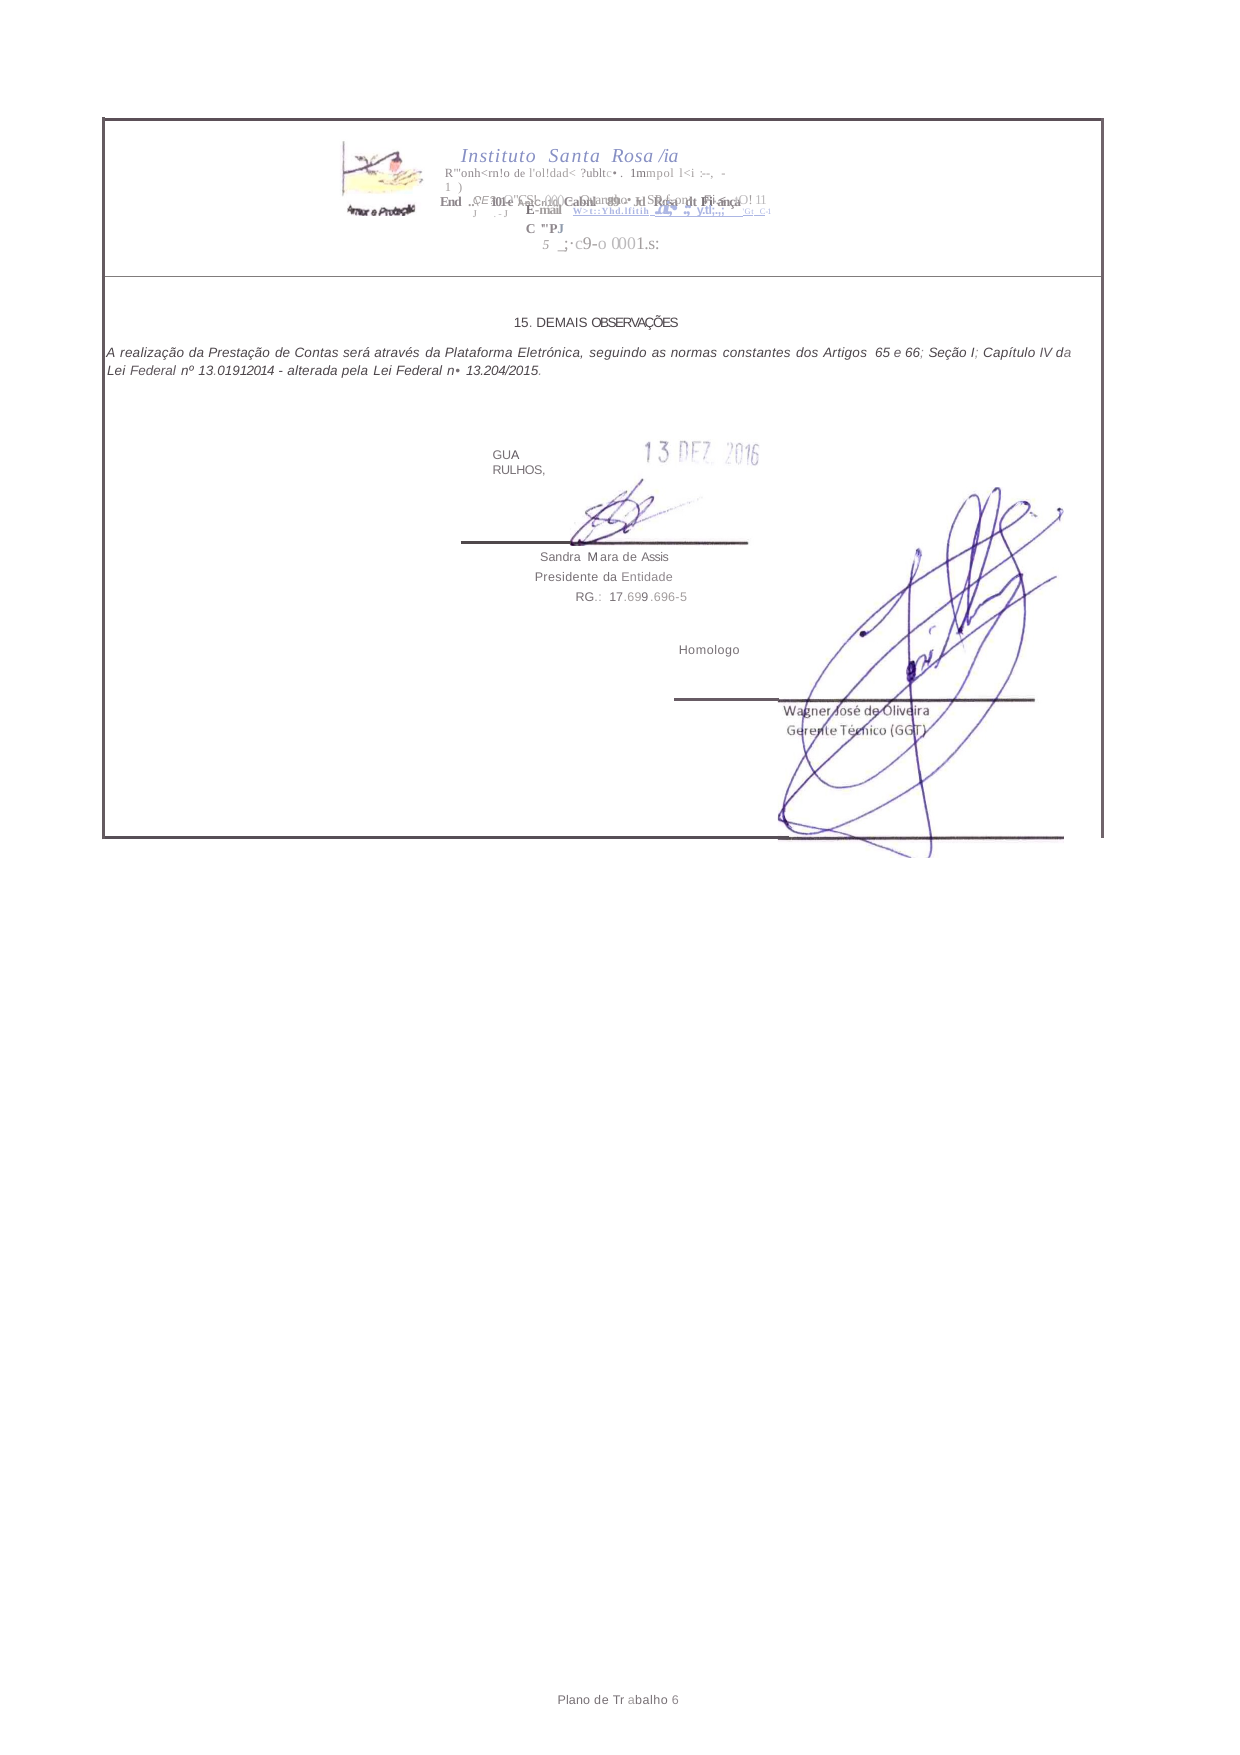

Instituto Santa Rosa /ia
R"'onh<rn!o de l'ol!dad< ?ubltc•. 1mmpol l<i :--,-1 )
End ..\' 101-e AntCn10 Cabnl 89 - Jd Rosa dt Fi·ança
CE? O"CS! .()()() - Ouarutho• - SP.f on• Fi.< tO!11 J .-J
E-mail W>t::Yhd.lfitih ..ai.;• :; y.tl;.,; 'Gt C-1 C'"PJ
5 _;·c9-o 0001.s:
15.DEMAIS OBSERVAÇÕES
A realização da Prestação de Contas será através da Plataforma Eletrónica, seguindo as normas constantes dos Artigos 65 e 66; Seção I; Capítulo IV da Lei Federal nº 13.01912014 - alterada pela Lei Federal n• 13.204/2015.
GUA RULHOS,
Sandra Mara de Assis Presidente da Entidade
RG.: 17.699.696-5
Homologo
Plano de Tr abalho 6